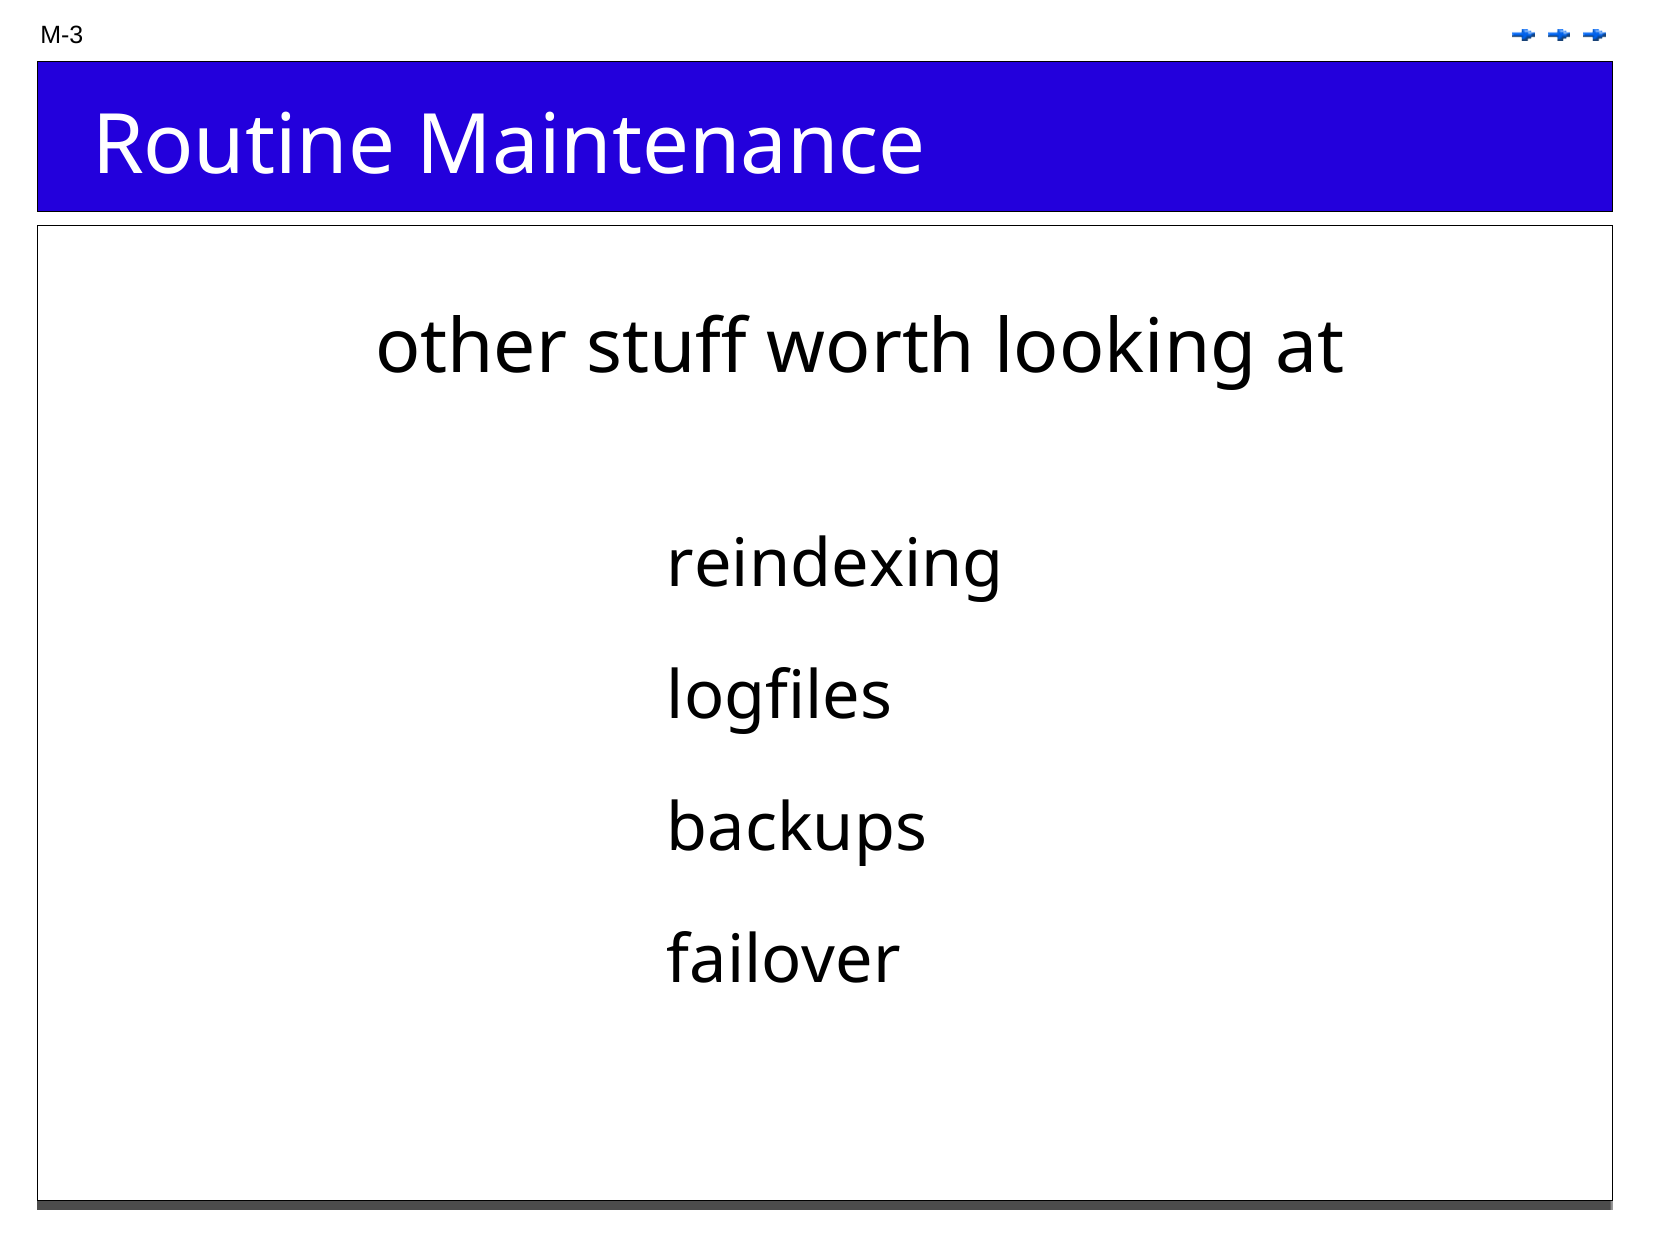

M-3
Routine Maintenance
other stuff worth looking at
 reindexing
 logfiles
 backups
 failover